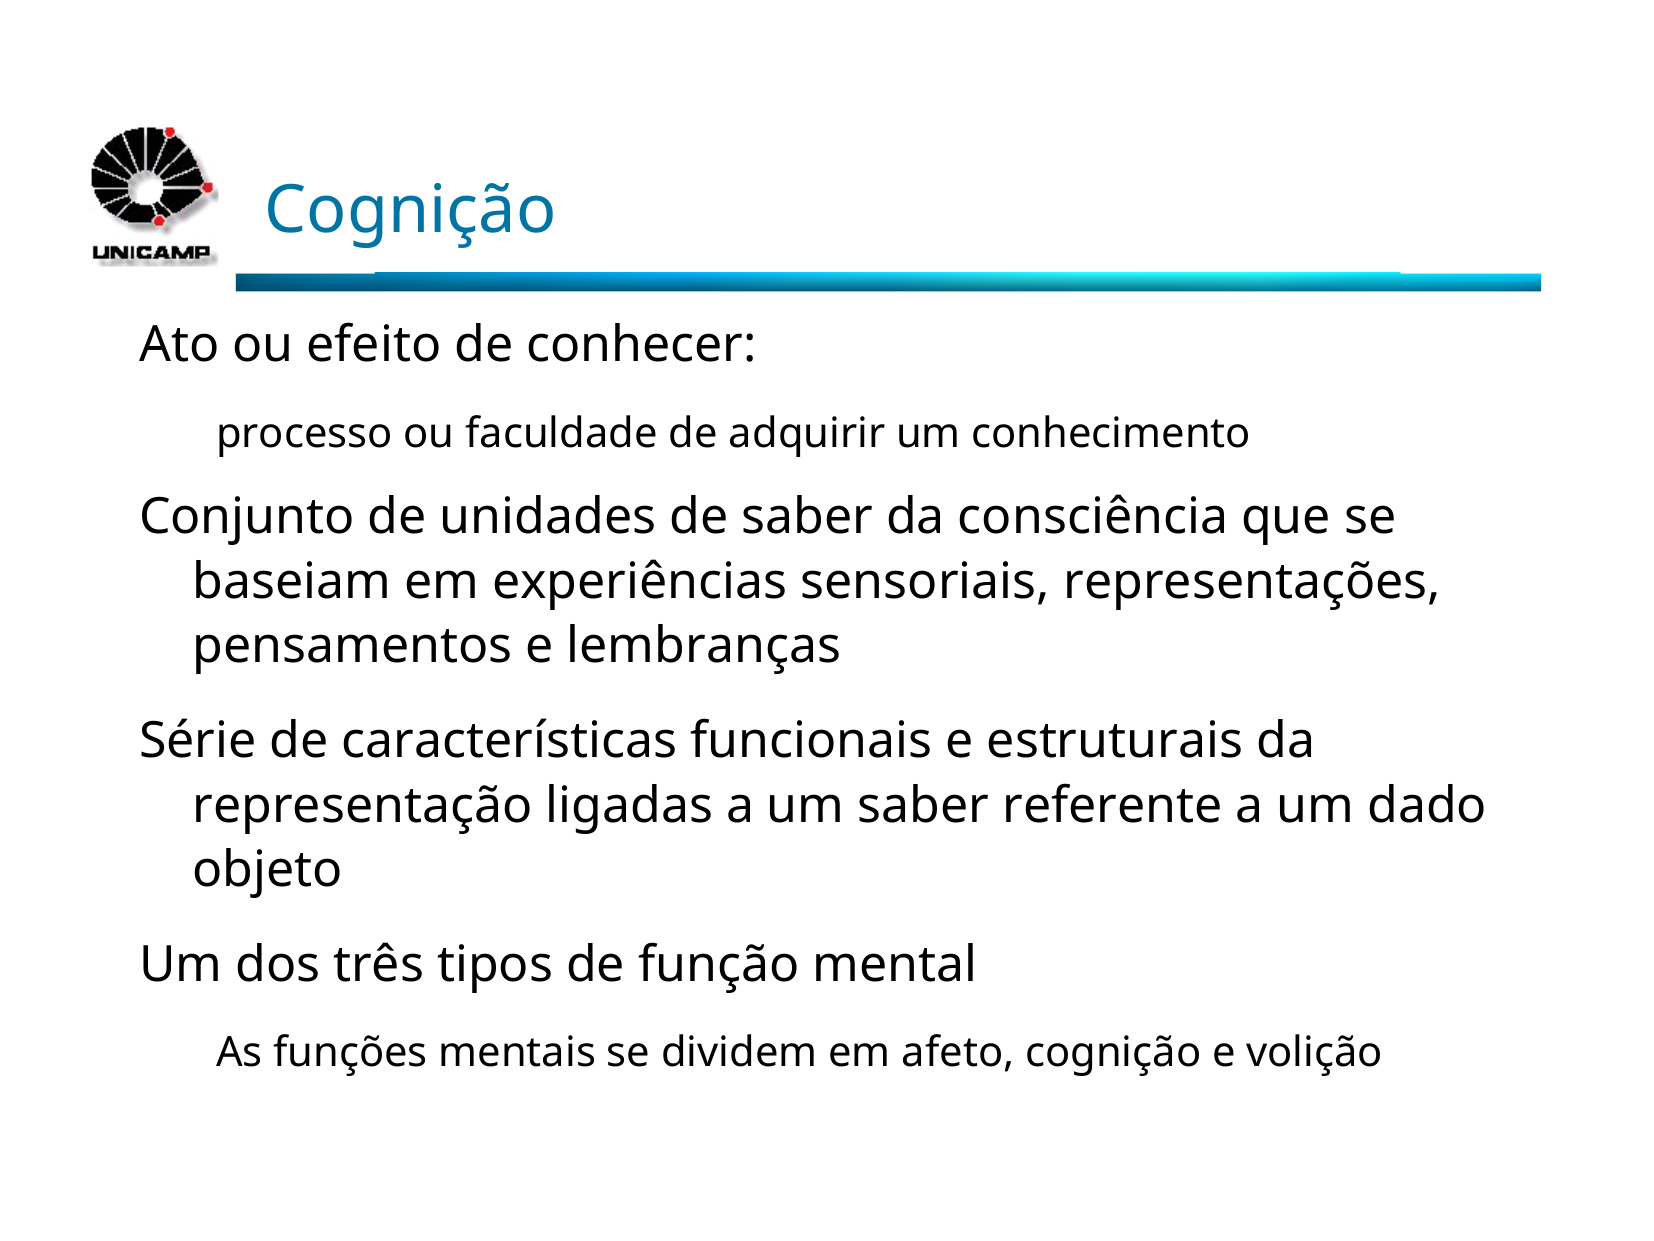

# Cognição
Ato ou efeito de conhecer:
processo ou faculdade de adquirir um conhecimento
Conjunto de unidades de saber da consciência que se baseiam em experiências sensoriais, representações, pensamentos e lembranças
Série de características funcionais e estruturais da representação ligadas a um saber referente a um dado objeto
Um dos três tipos de função mental
As funções mentais se dividem em afeto, cognição e volição